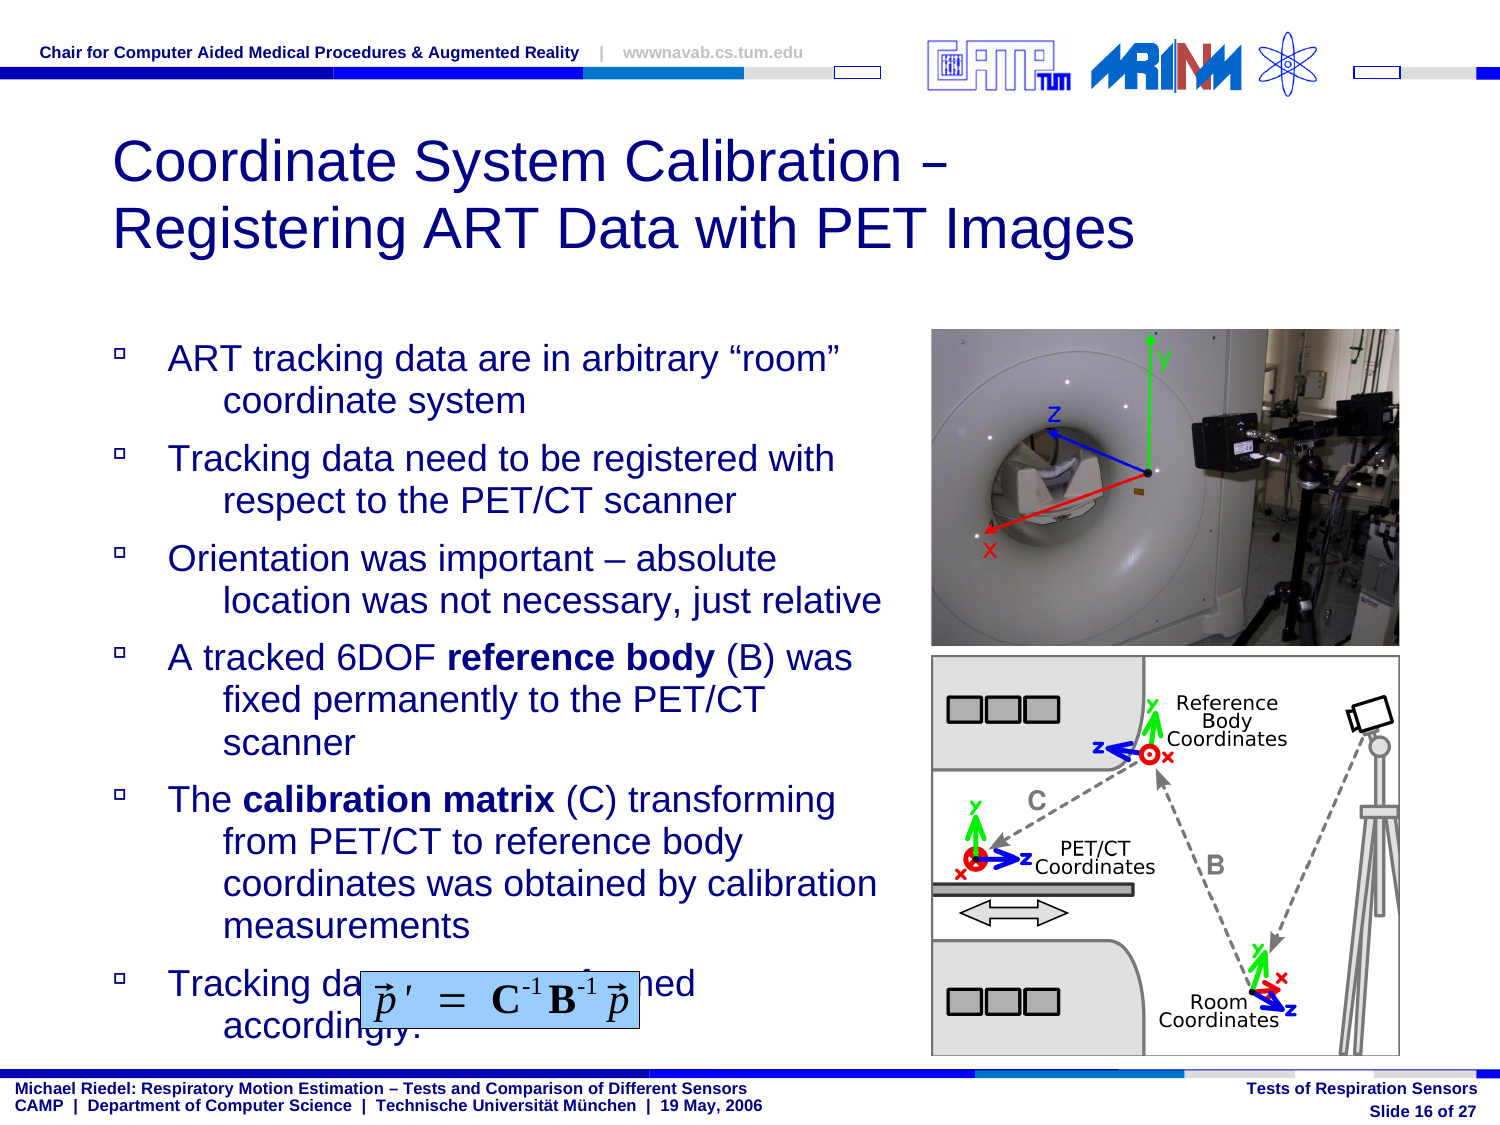

# Coordinate System Calibration – Registering ART Data with PET Images
ART tracking data are in arbitrary “room” coordinate system
Tracking data need to be registered with respect to the PET/CT scanner
Orientation was important – absolute location was not necessary, just relative
A tracked 6DOF reference body (B) was fixed permanently to the PET/CT scanner
The calibration matrix (C) transforming from PET/CT to reference body coordinates was obtained by calibration measurements
Tracking data were transformed accordingly:
Tests of Respiration Sensors